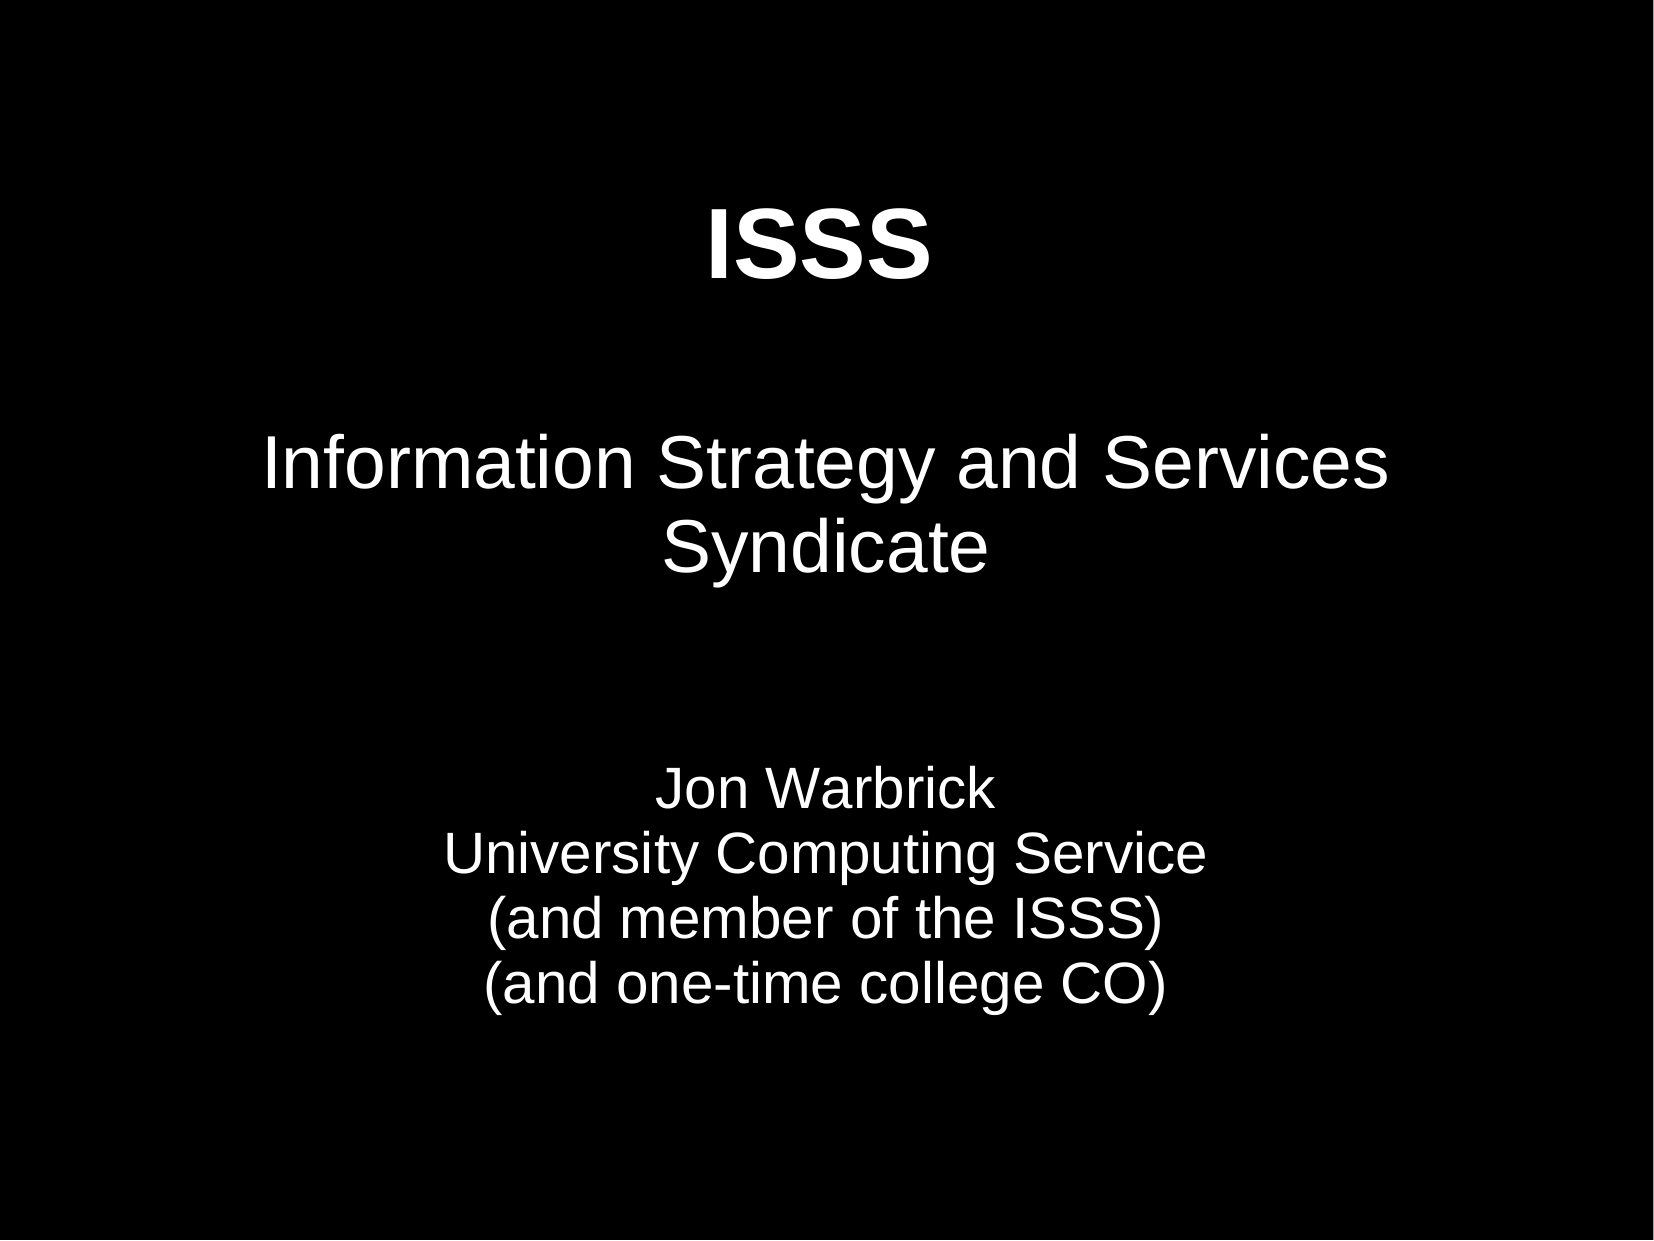

# ISSS
Information Strategy and Services Syndicate
Jon Warbrick
University Computing Service
(and member of the ISSS)
(and one-time college CO)